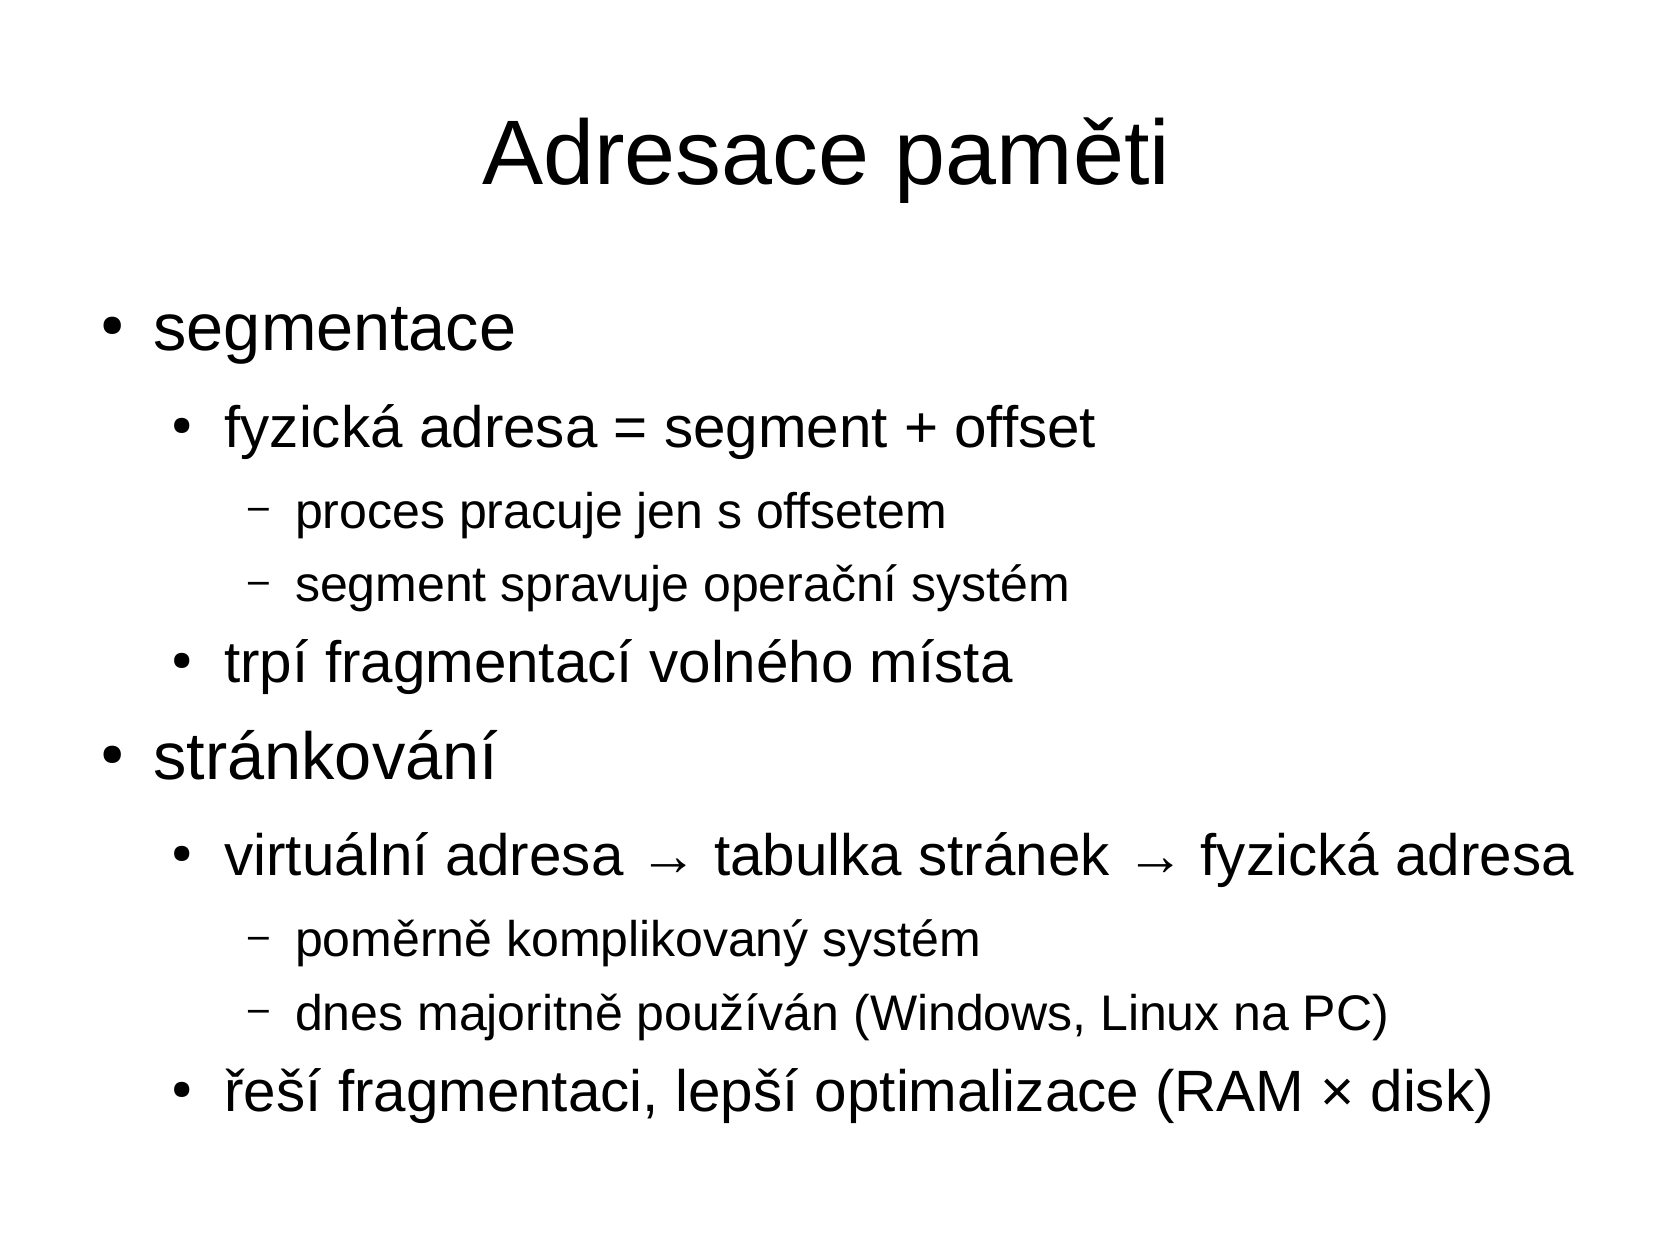

# Adresace paměti
segmentace
fyzická adresa = segment + offset
proces pracuje jen s offsetem
segment spravuje operační systém
trpí fragmentací volného místa
stránkování
virtuální adresa → tabulka stránek → fyzická adresa
poměrně komplikovaný systém
dnes majoritně používán (Windows, Linux na PC)
řeší fragmentaci, lepší optimalizace (RAM × disk)